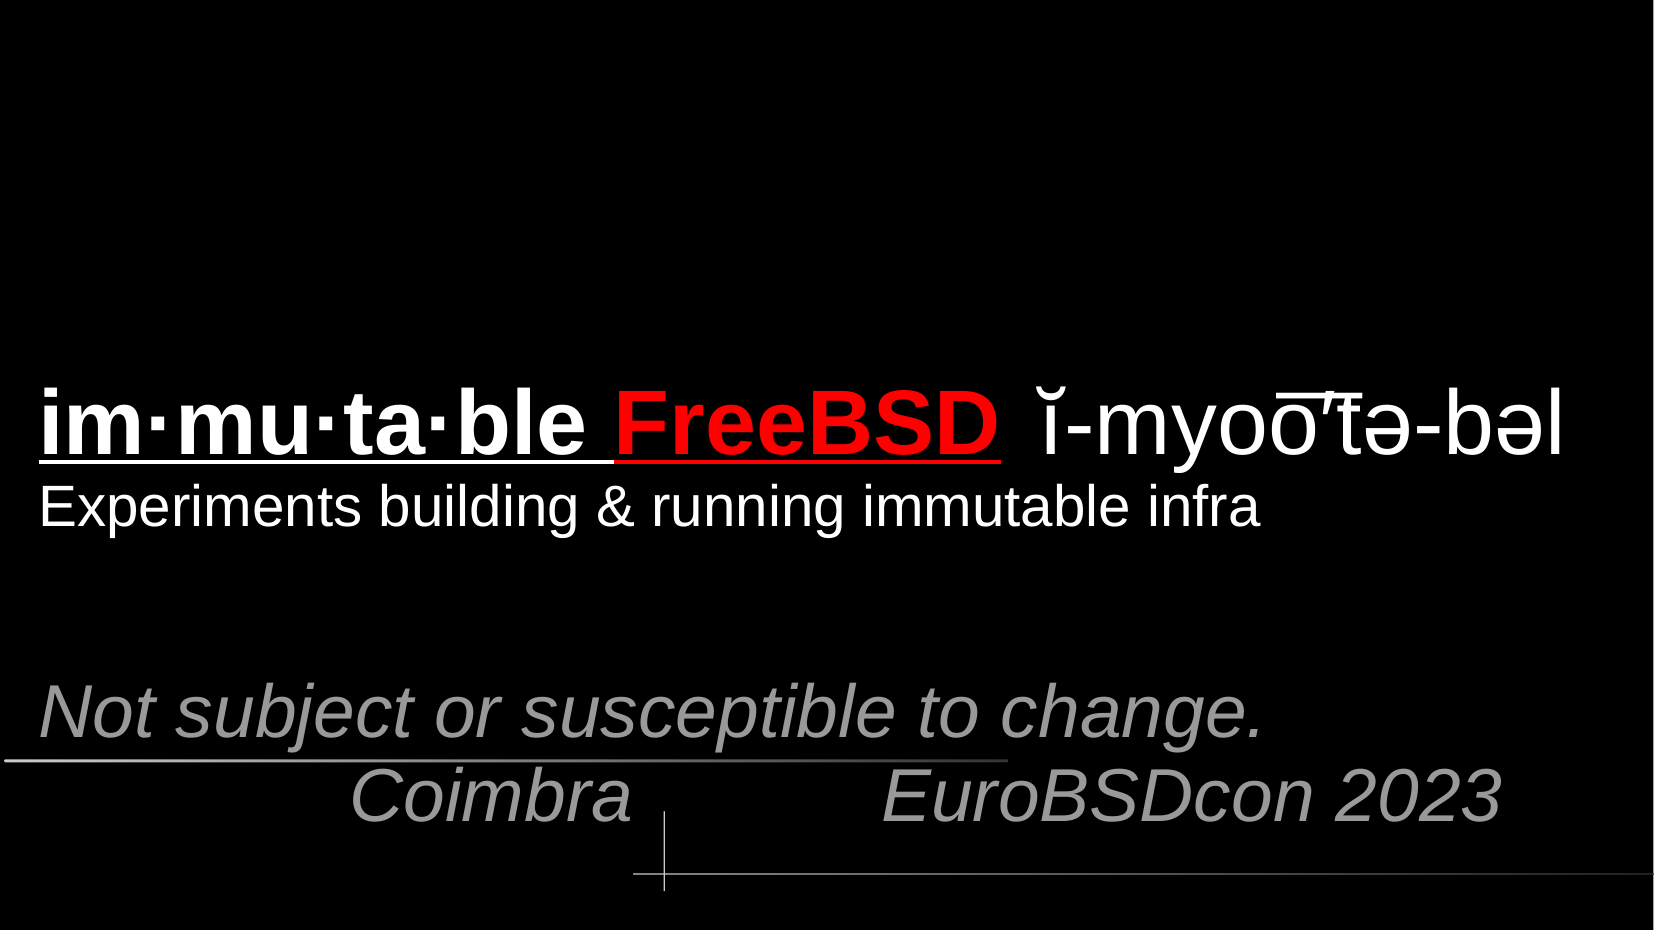

# im·​mu·​ta·​ble FreeBSD	 ĭ-myoo͞′tə-bəl Experiments building & running immutable infra Not subject or susceptible to change. Coimbra EuroBSDcon 2023